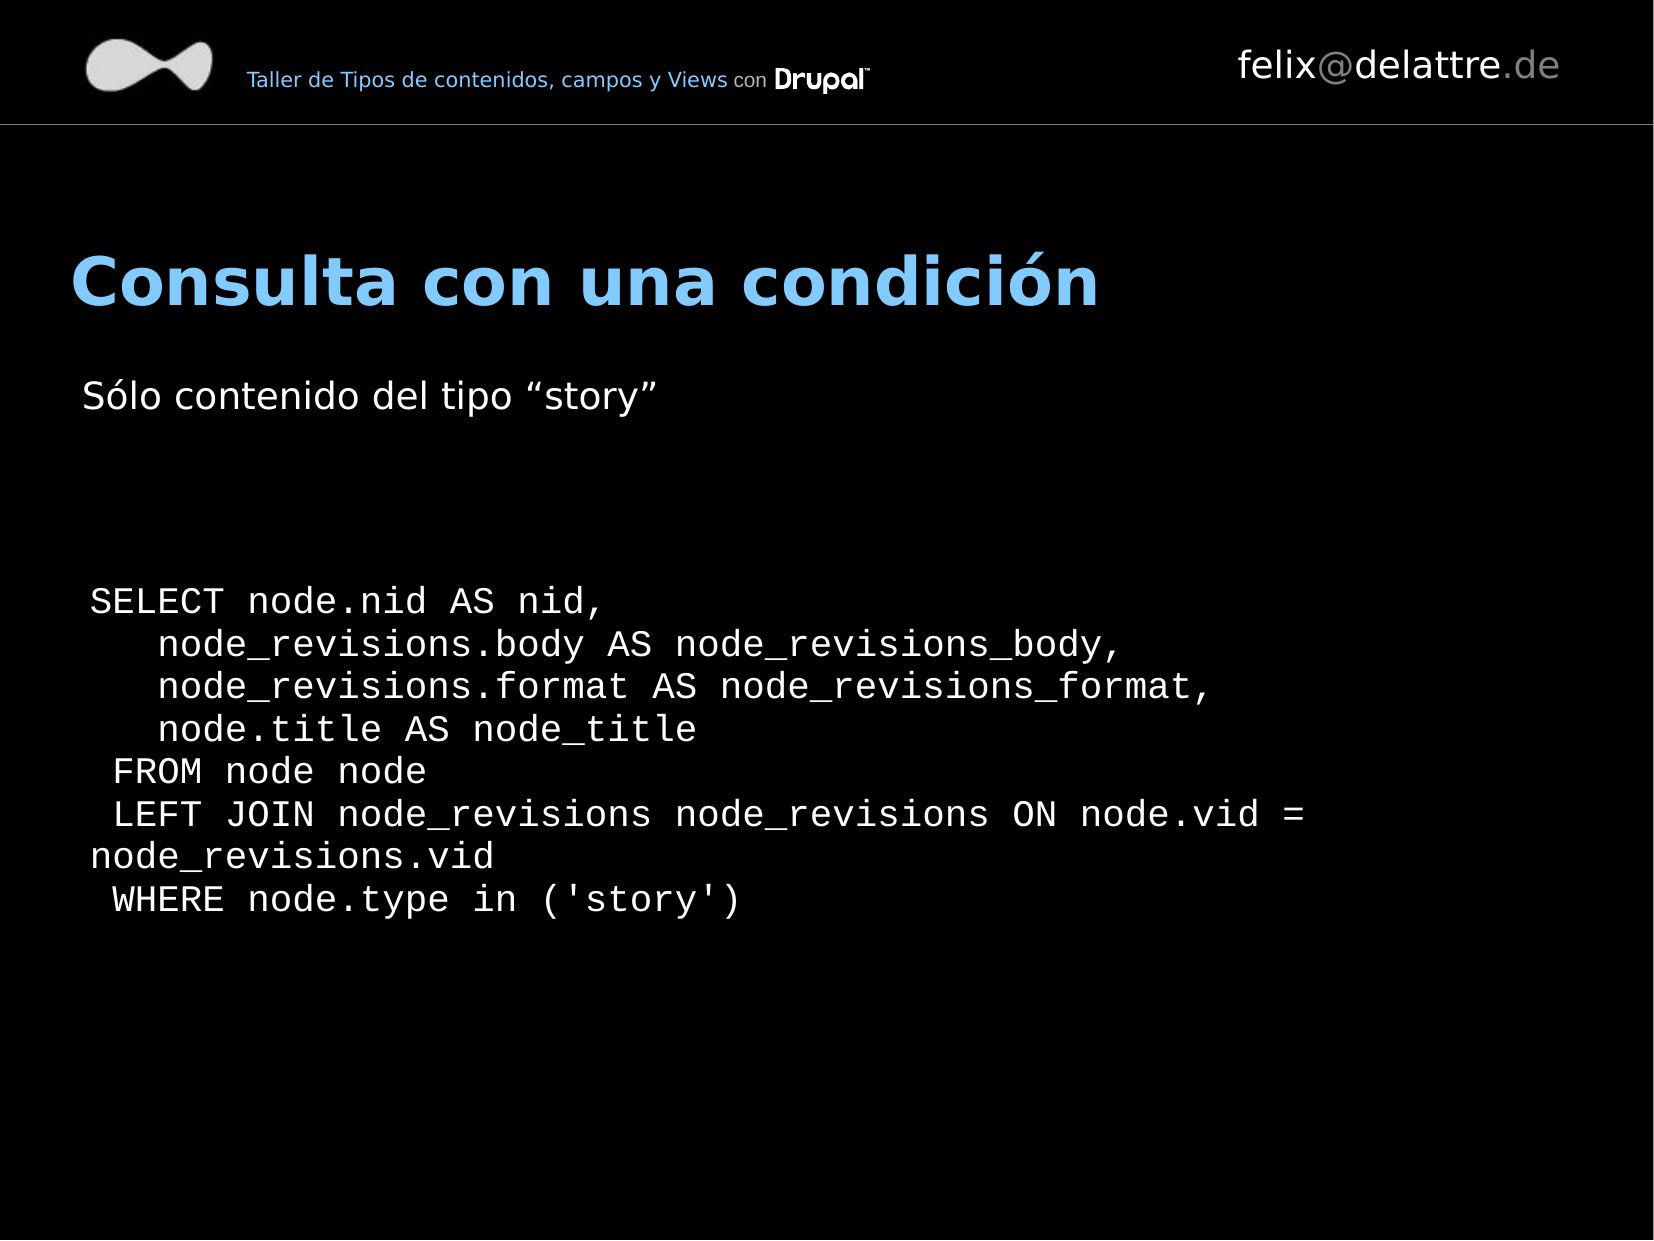

Consulta con una condición
Sólo contenido del tipo “story”
SELECT node.nid AS nid,
 node_revisions.body AS node_revisions_body,
 node_revisions.format AS node_revisions_format,
 node.title AS node_title
 FROM node node
 LEFT JOIN node_revisions node_revisions ON node.vid = node_revisions.vid
 WHERE node.type in ('story')